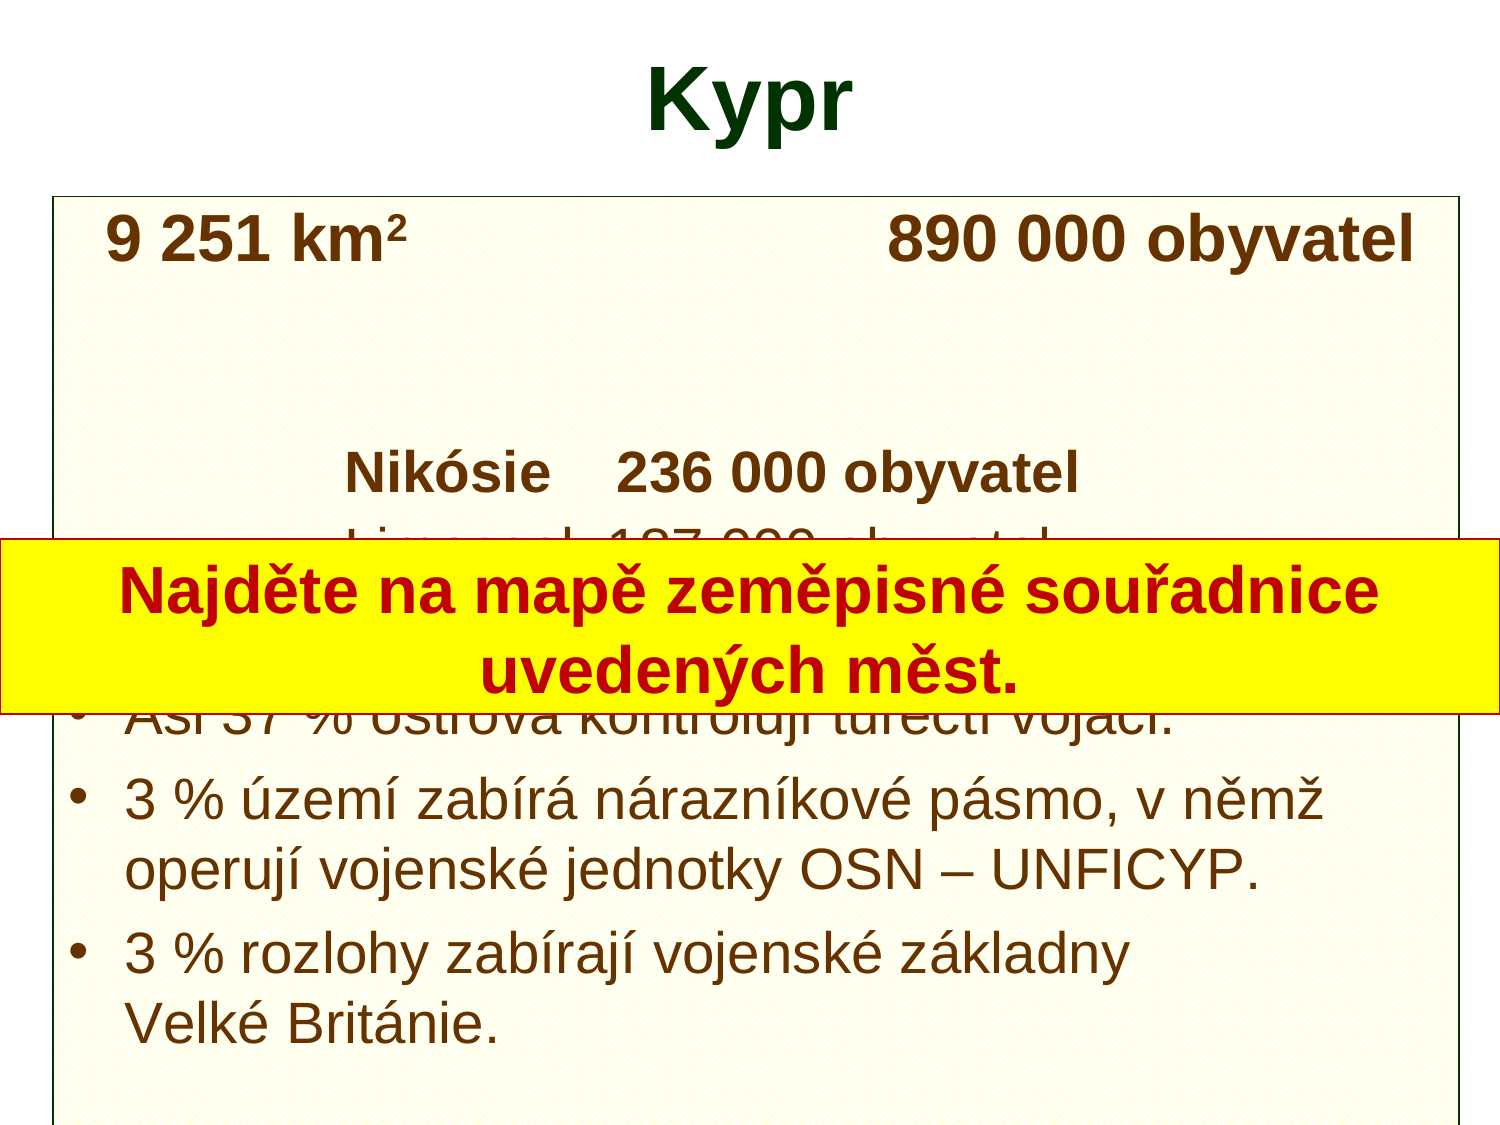

# Kypr
 9 251 km2 890 000 obyvatel
 Nikósie 236 000 obyvatel
 Limassol 187 000 obyvatel
Asi 37 % ostrova kontrolují turečtí vojáci.
3 % území zabírá nárazníkové pásmo, v němž operují vojenské jednotky OSN – UNFICYP.
3 % rozlohy zabírají vojenské základny
Velké Británie.
Najděte na mapě zeměpisné souřadnice uvedených měst.